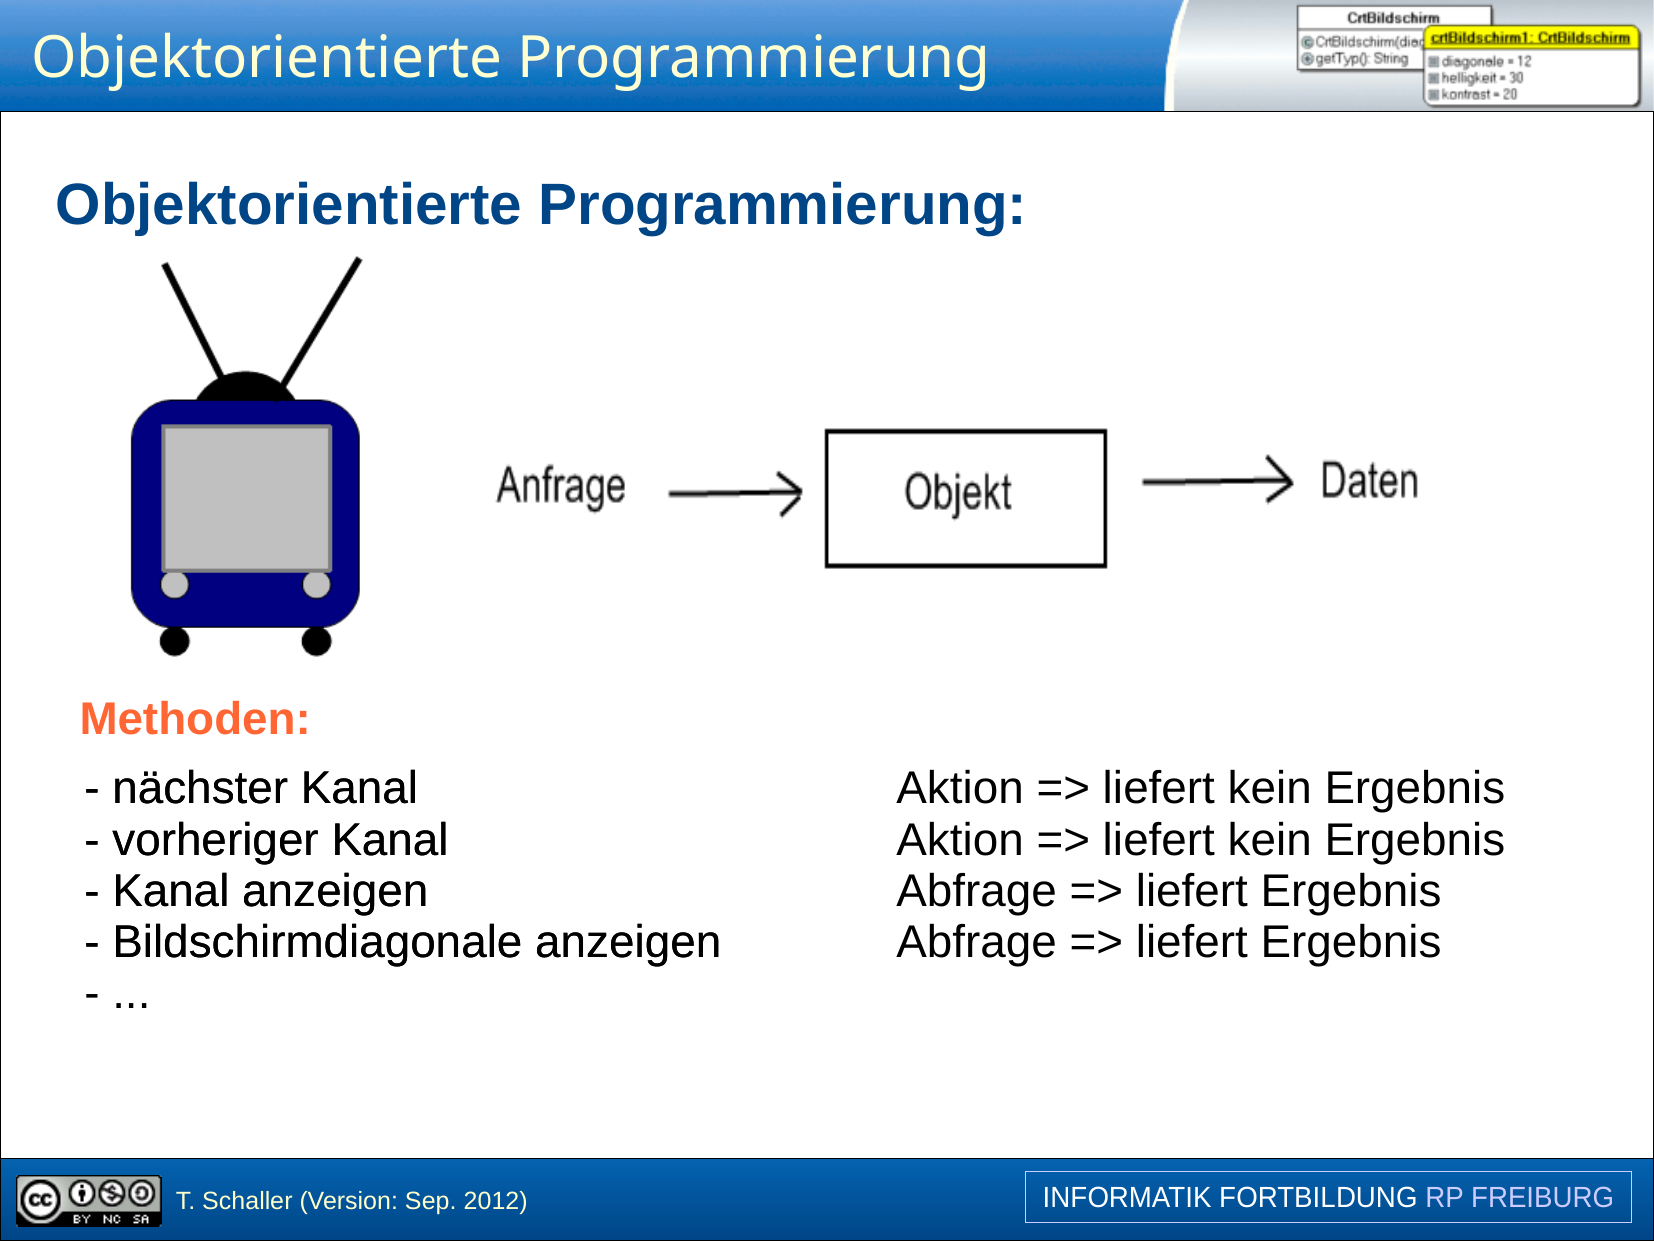

# Objektorientierte Programmierung
Objektorientierte Programmierung:
Methoden:
- nächster Kanal							Aktion => liefert kein Ergebnis
- vorheriger Kanal							Aktion => liefert kein Ergebnis
- Kanal anzeigen							Abfrage => liefert Ergebnis
- Bildschirmdiagonale anzeigen			Abfrage => liefert Ergebnis
- ...
- nächster Kanal
- vorheriger Kanal
- Kanal anzeigen
- Bildschirmdiagonale anzeigen
3